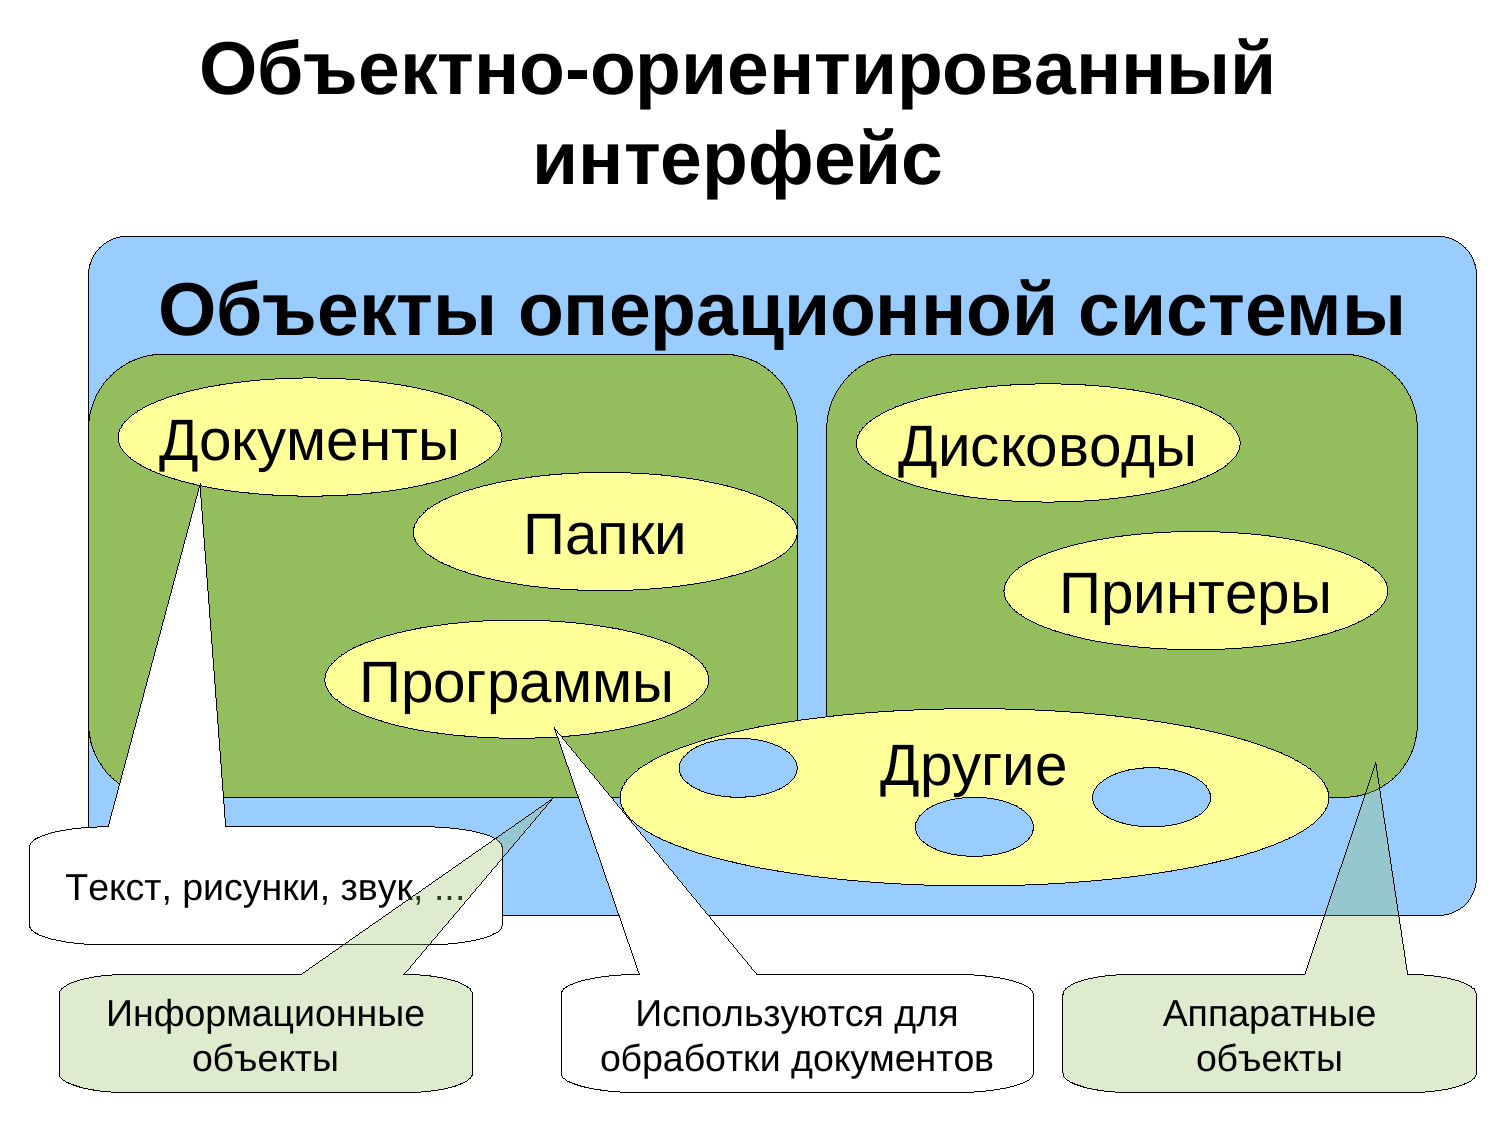

Объектно-ориентированный интерфейс
Объекты операционной системы
Документы
Дисководы
Папки
Принтеры
Программы
Другие
Текст, рисунки, звук, ...
Информационные
объекты
Используются для
обработки документов
Аппаратные
объекты